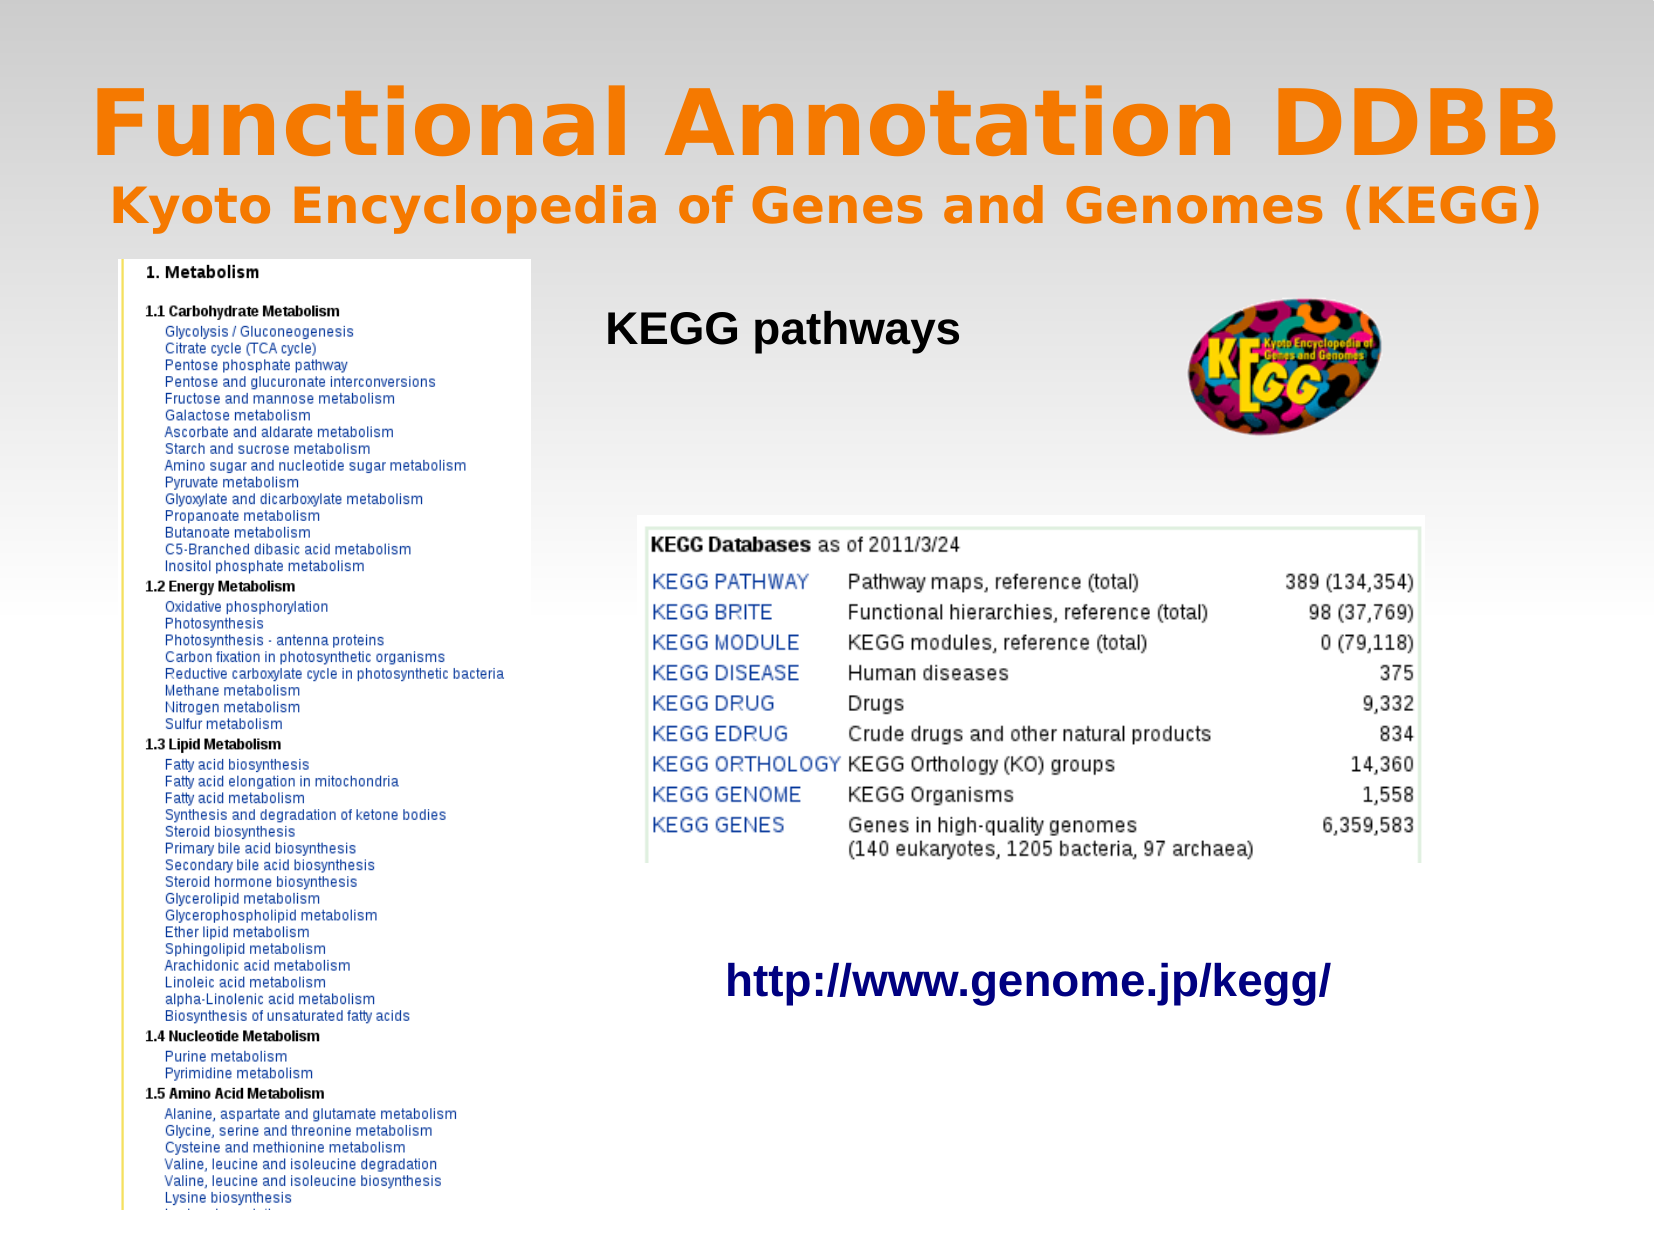

# Functional Annotation DDBB Kyoto Encyclopedia of Genes and Genomes (KEGG)
KEGG pathways
http://www.genome.jp/kegg/